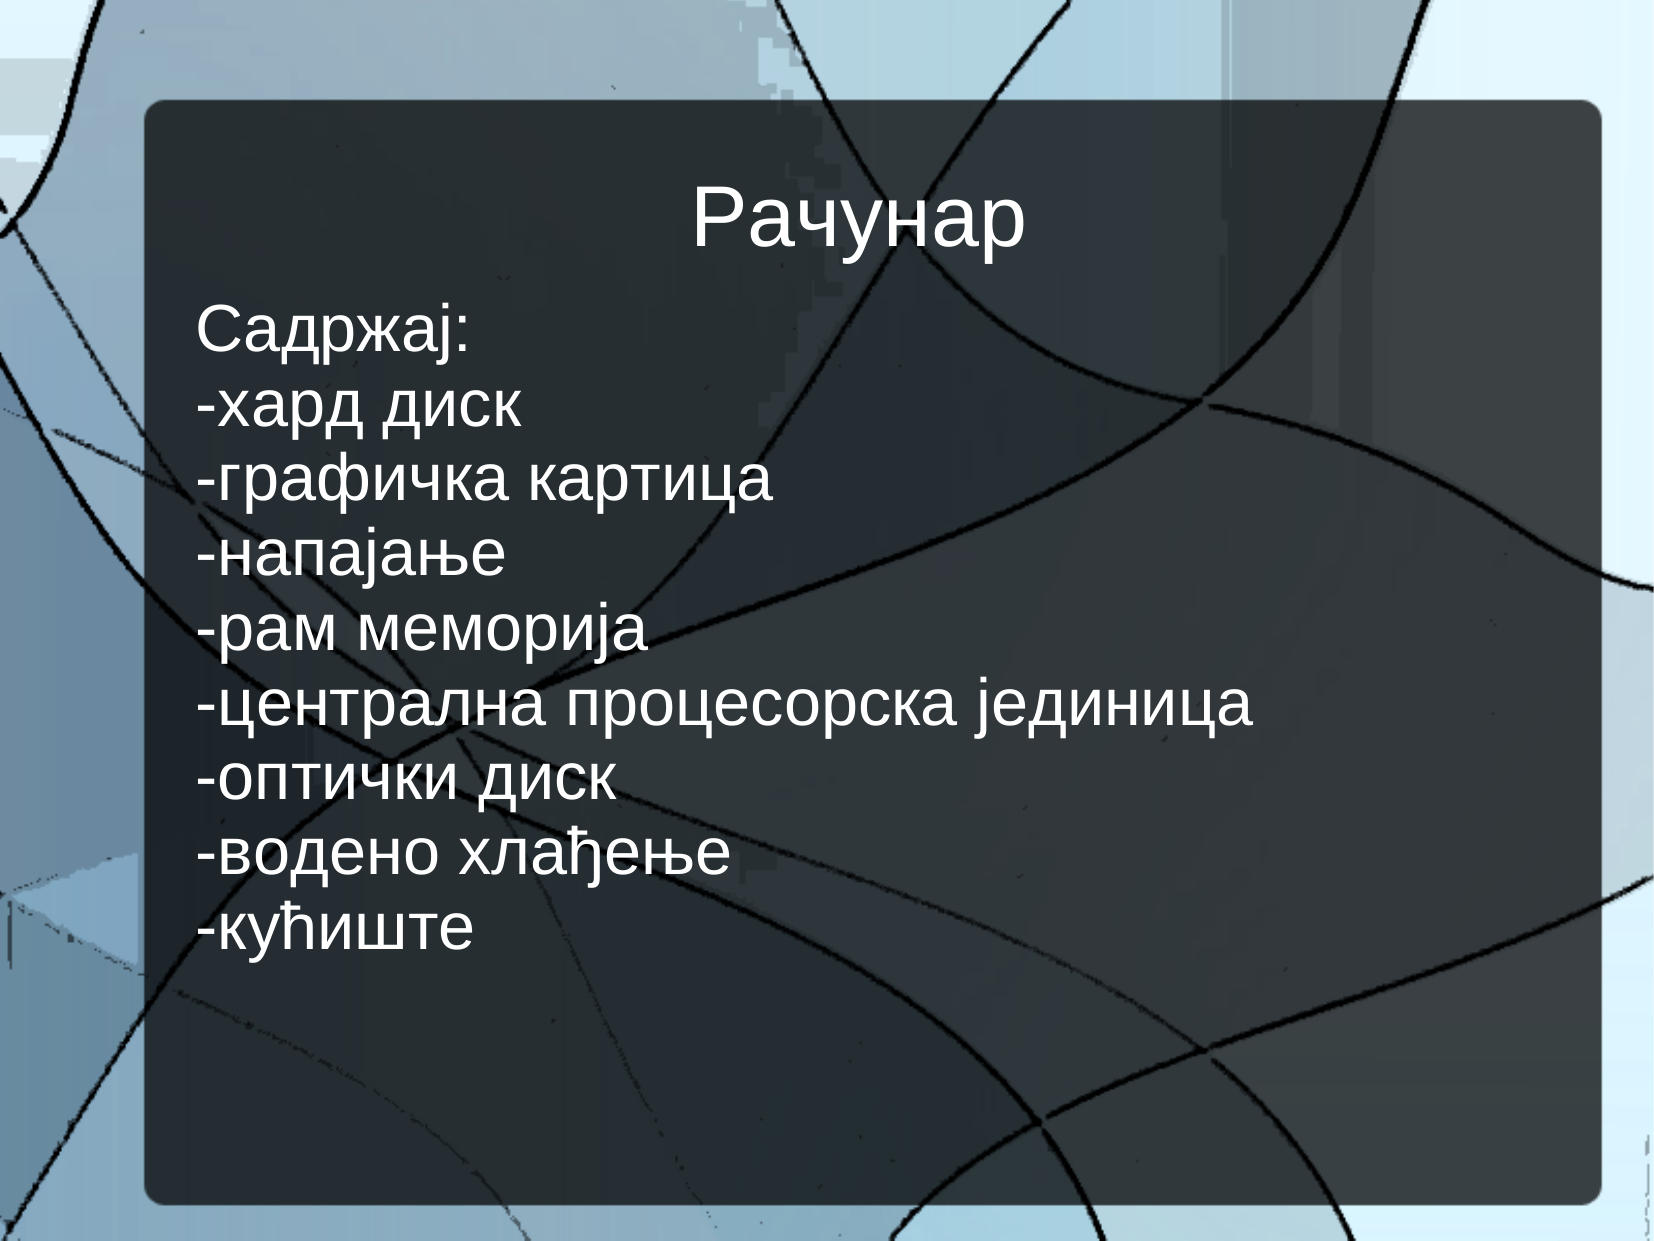

# Рачунар
Садржај:
-хард диск
-графичка картица
-напајање
-рам меморија
-централна процесорска јединица
-оптички диск
-водено хлађење
-кућиште